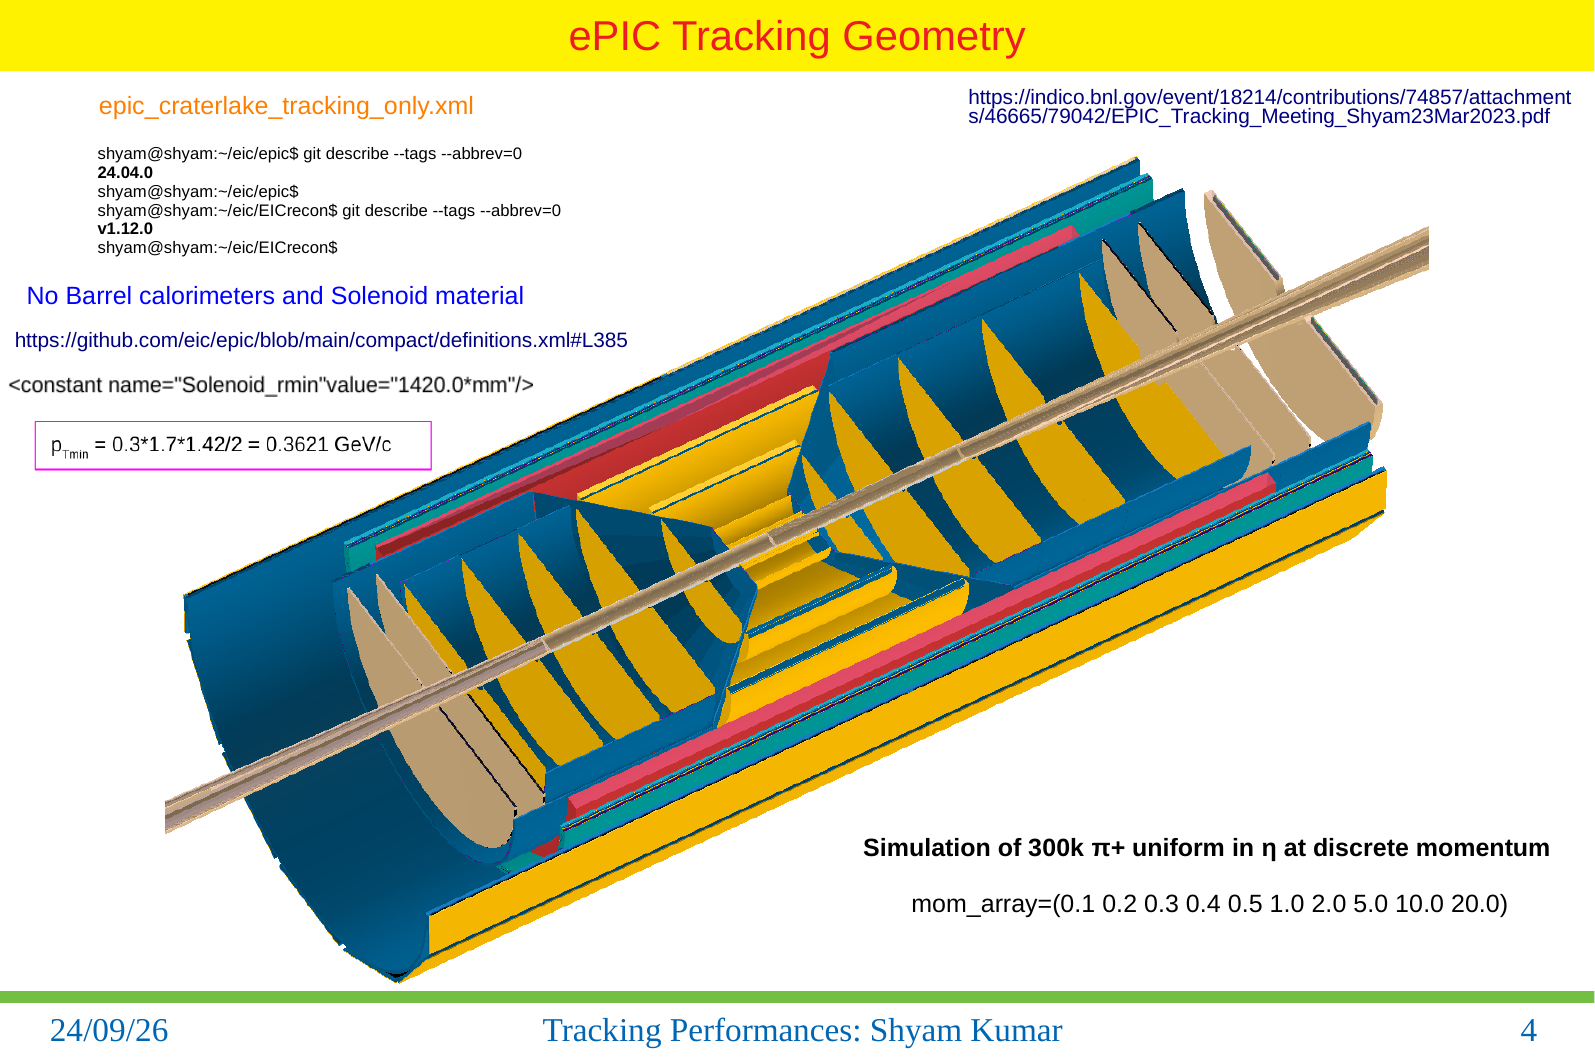

# ePIC Tracking Geometry
https://indico.bnl.gov/event/18214/contributions/74857/attachments/46665/79042/EPIC_Tracking_Meeting_Shyam23Mar2023.pdf
epic_craterlake_tracking_only.xml
shyam@shyam:~/eic/epic$ git describe --tags --abbrev=0
24.04.0
shyam@shyam:~/eic/epic$
shyam@shyam:~/eic/EICrecon$ git describe --tags --abbrev=0
v1.12.0
shyam@shyam:~/eic/EICrecon$
No Barrel calorimeters and Solenoid material
https://github.com/eic/epic/blob/main/compact/definitions.xml#L385
Simulation of 300k π+ uniform in η at discrete momentum
mom_array=(0.1 0.2 0.3 0.4 0.5 1.0 2.0 5.0 10.0 20.0)
Tracking Performances: Shyam Kumar
4